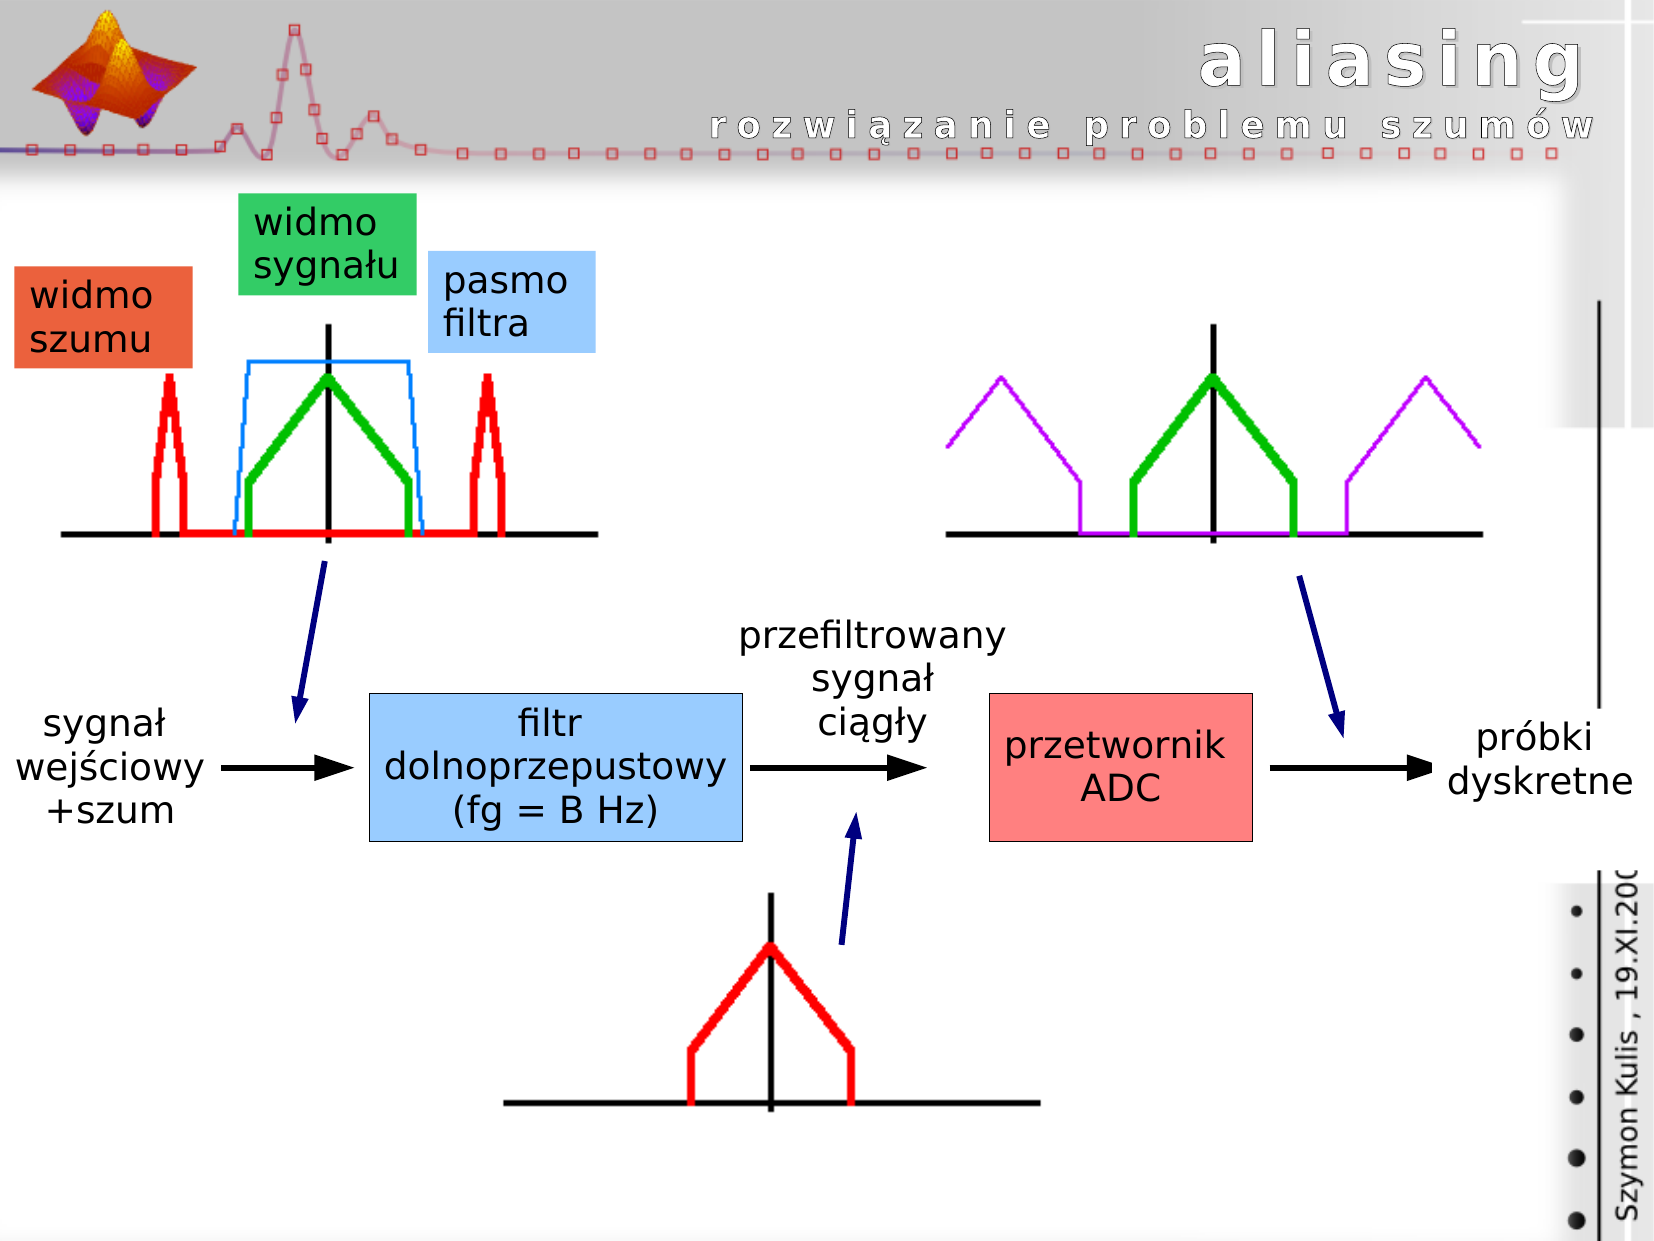

# aliasing rozwiązanie problemu szumów
widmo
sygnału
pasmo
filtra
widmo
szumu
przefiltrowany
sygnał
ciągły
filtr
dolnoprzepustowy
(fg = B Hz)
przetwornik
ADC
sygnał
wejściowy
+szum
próbki
dyskretne